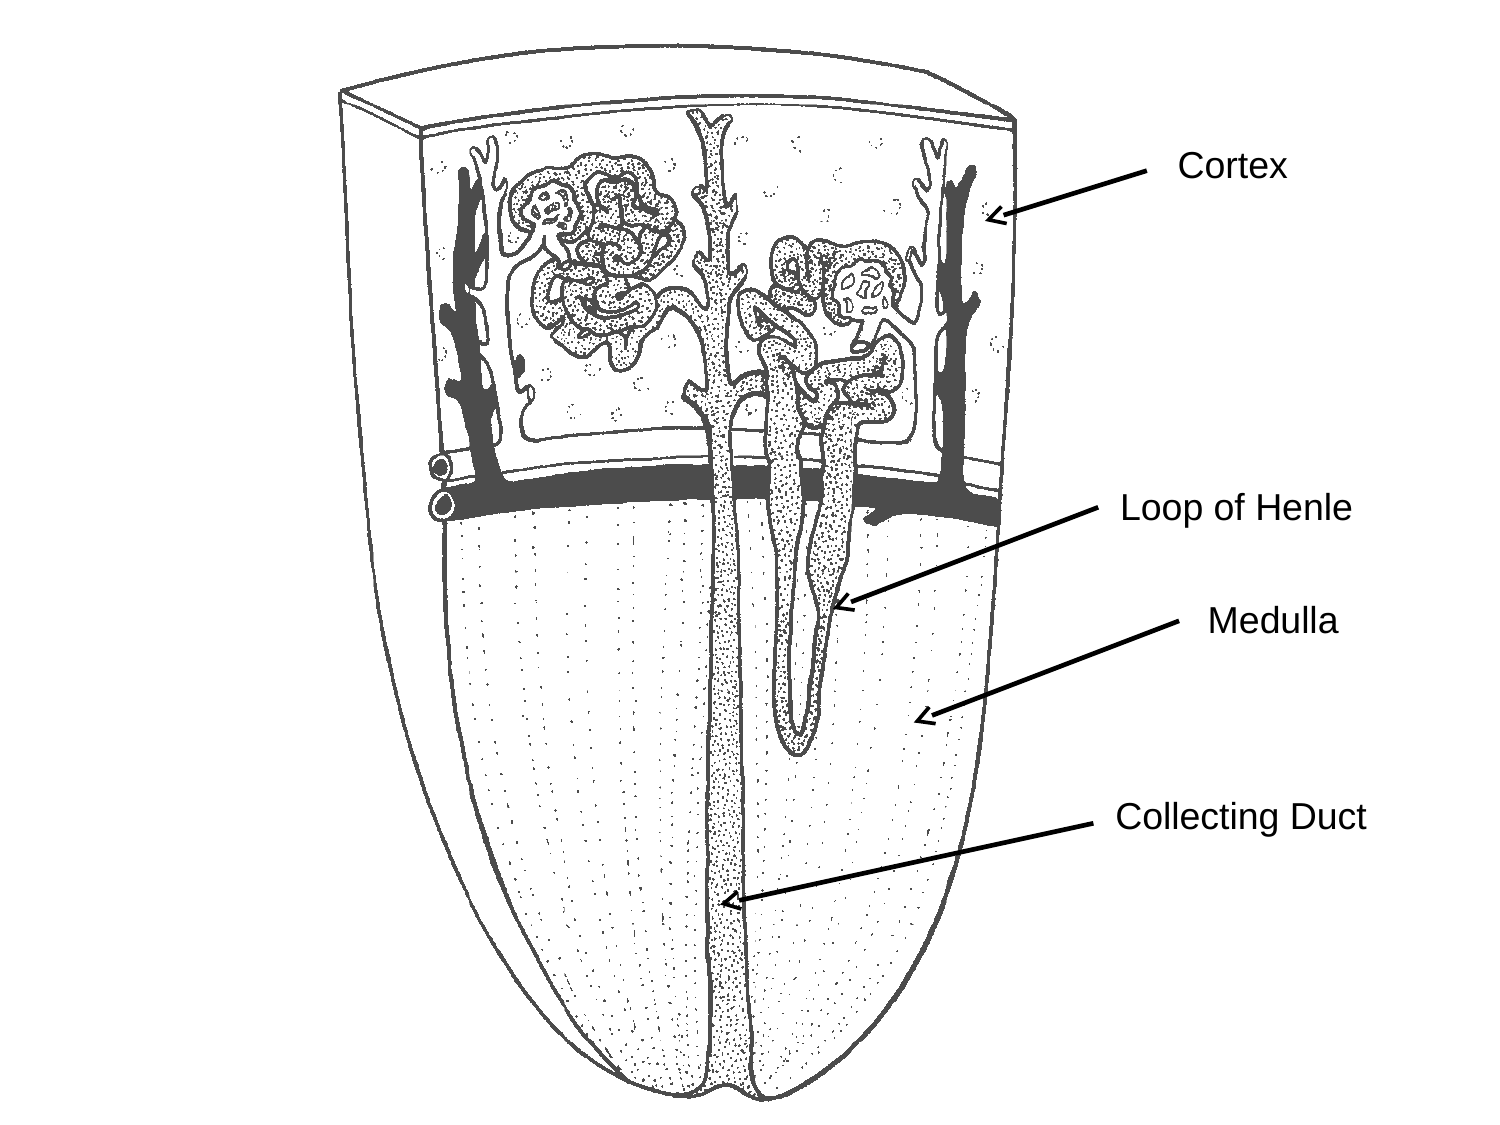

Cortex
Loop of Henle
Medulla
Collecting Duct